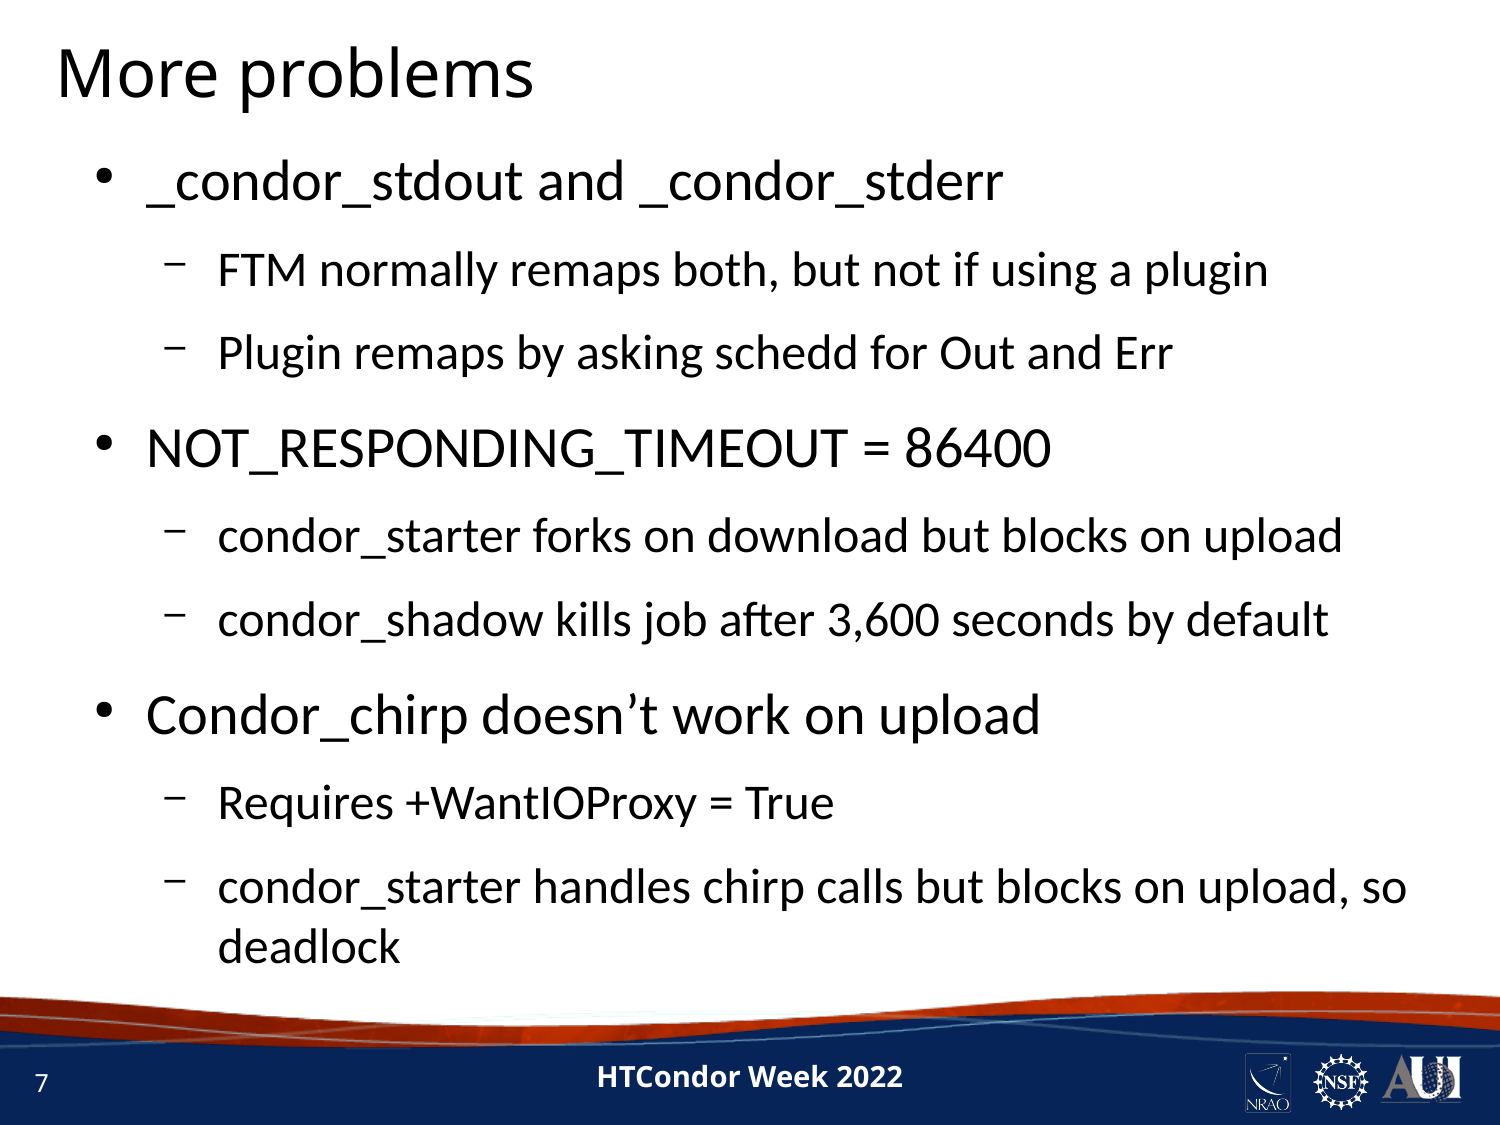

# More problems
_condor_stdout and _condor_stderr
FTM normally remaps both, but not if using a plugin
Plugin remaps by asking schedd for Out and Err
NOT_RESPONDING_TIMEOUT = 86400
condor_starter forks on download but blocks on upload
condor_shadow kills job after 3,600 seconds by default
Condor_chirp doesn’t work on upload
Requires +WantIOProxy = True
condor_starter handles chirp calls but blocks on upload, so deadlock